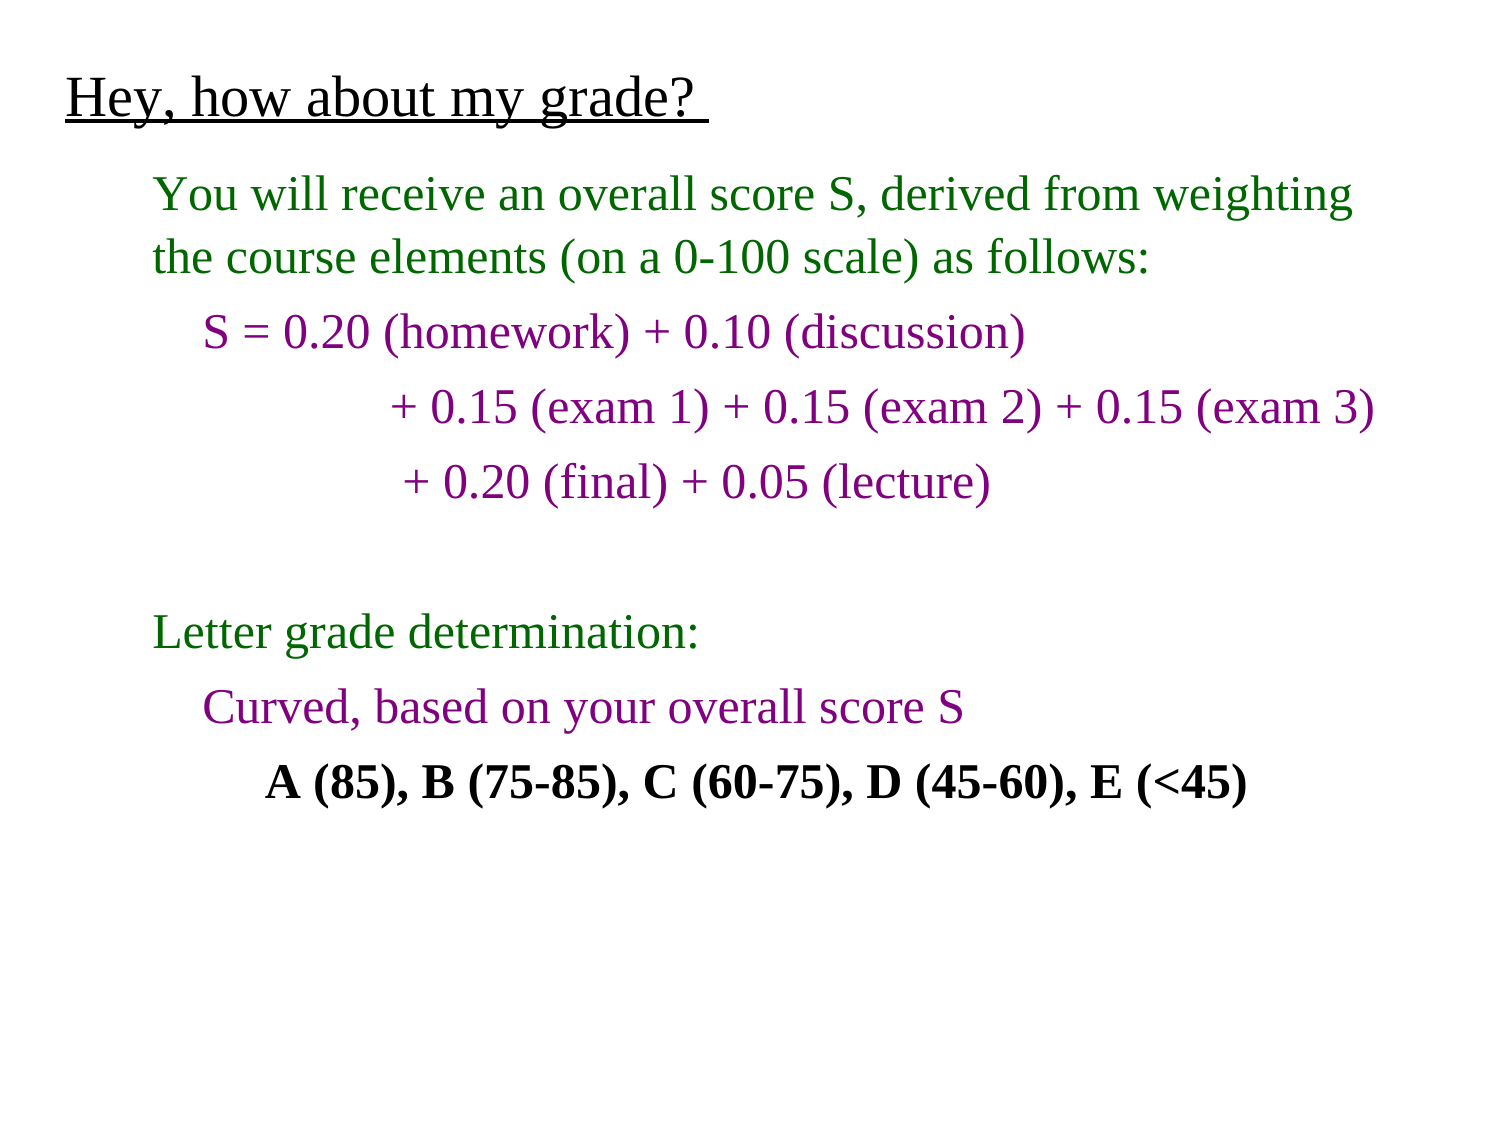

Hey, how about my grade?
You will receive an overall score S, derived from weighting the course elements (on a 0-100 scale) as follows:
 S = 0.20 (homework) + 0.10 (discussion)
 + 0.15 (exam 1) + 0.15 (exam 2) + 0.15 (exam 3)
 + 0.20 (final) + 0.05 (lecture)
Letter grade determination:
 Curved, based on your overall score S
 A (85), B (75-85), C (60-75), D (45-60), E (<45)